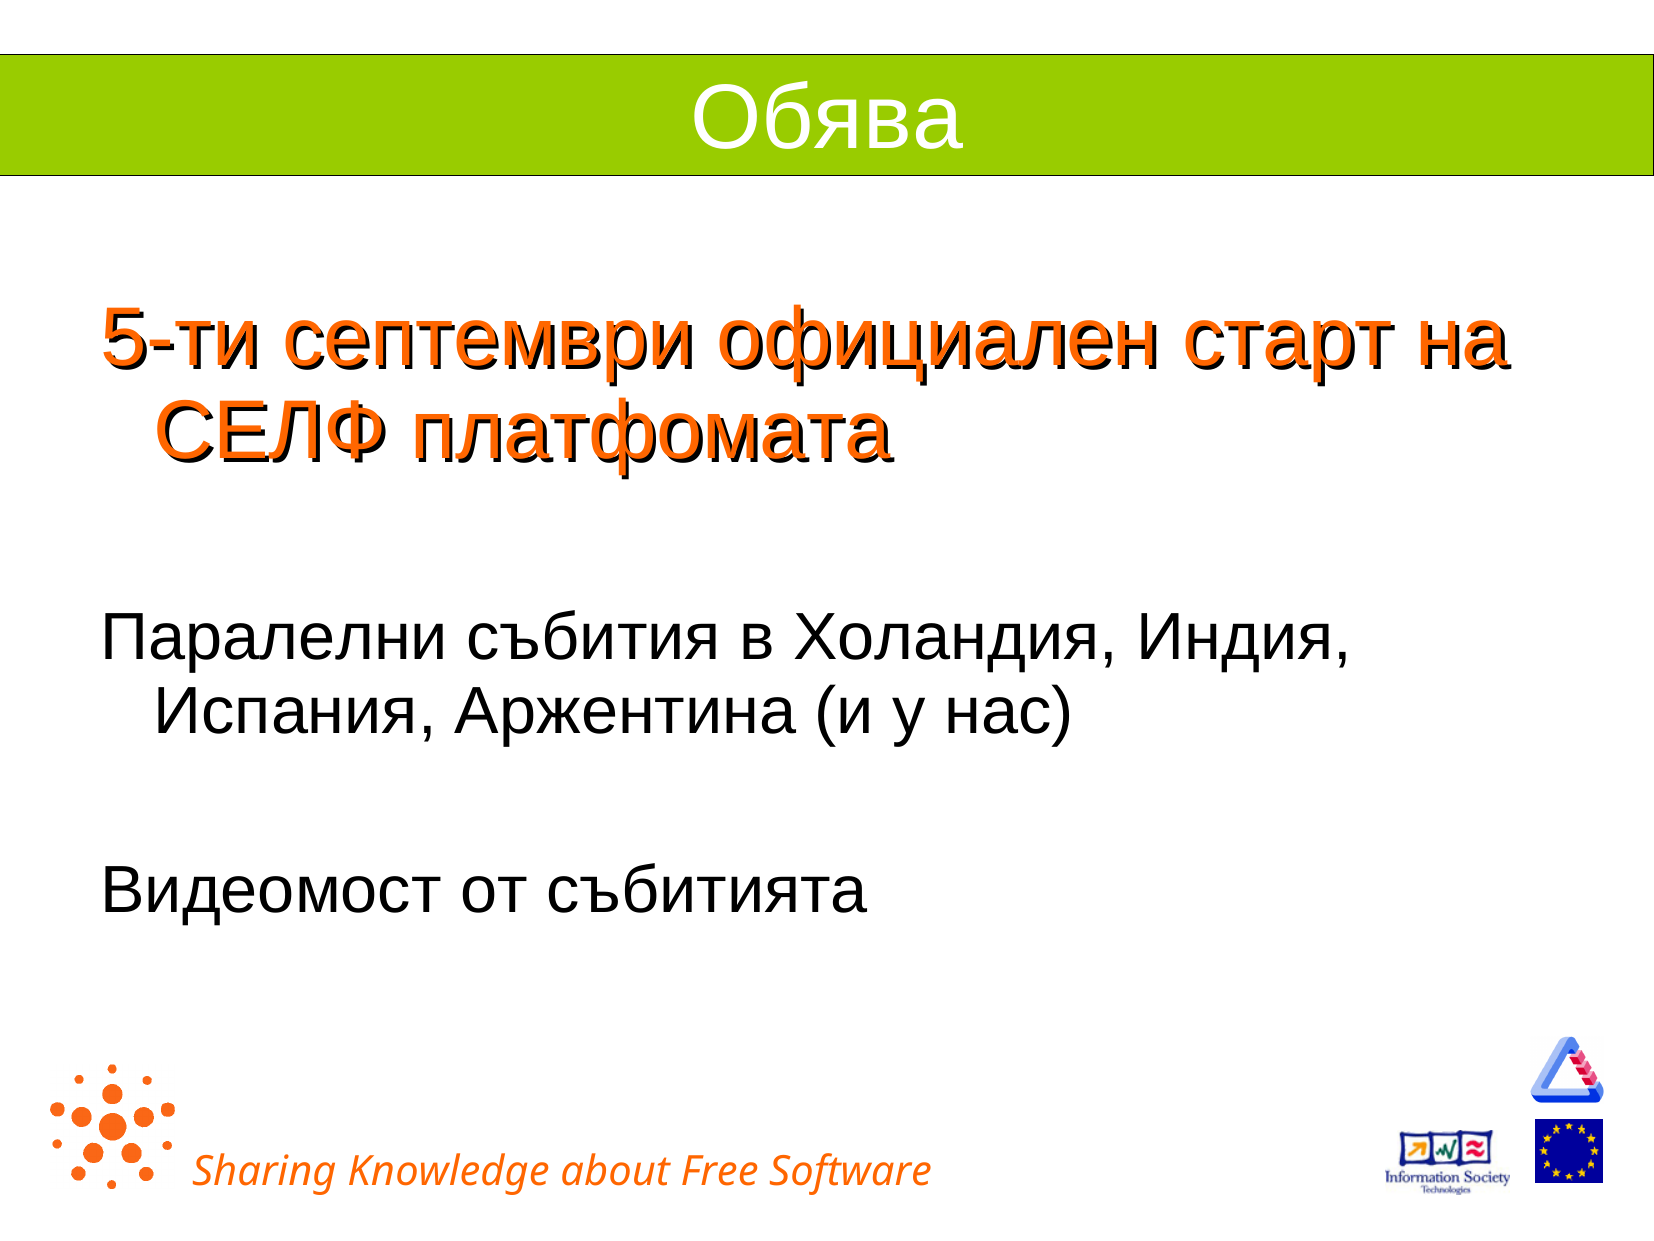

# Обява
5-ти септември официален старт на СЕЛФ платфомата
Паралелни събития в Холандия, Индия, Испания, Аржентина (и у нас)
Видеомост от събитията